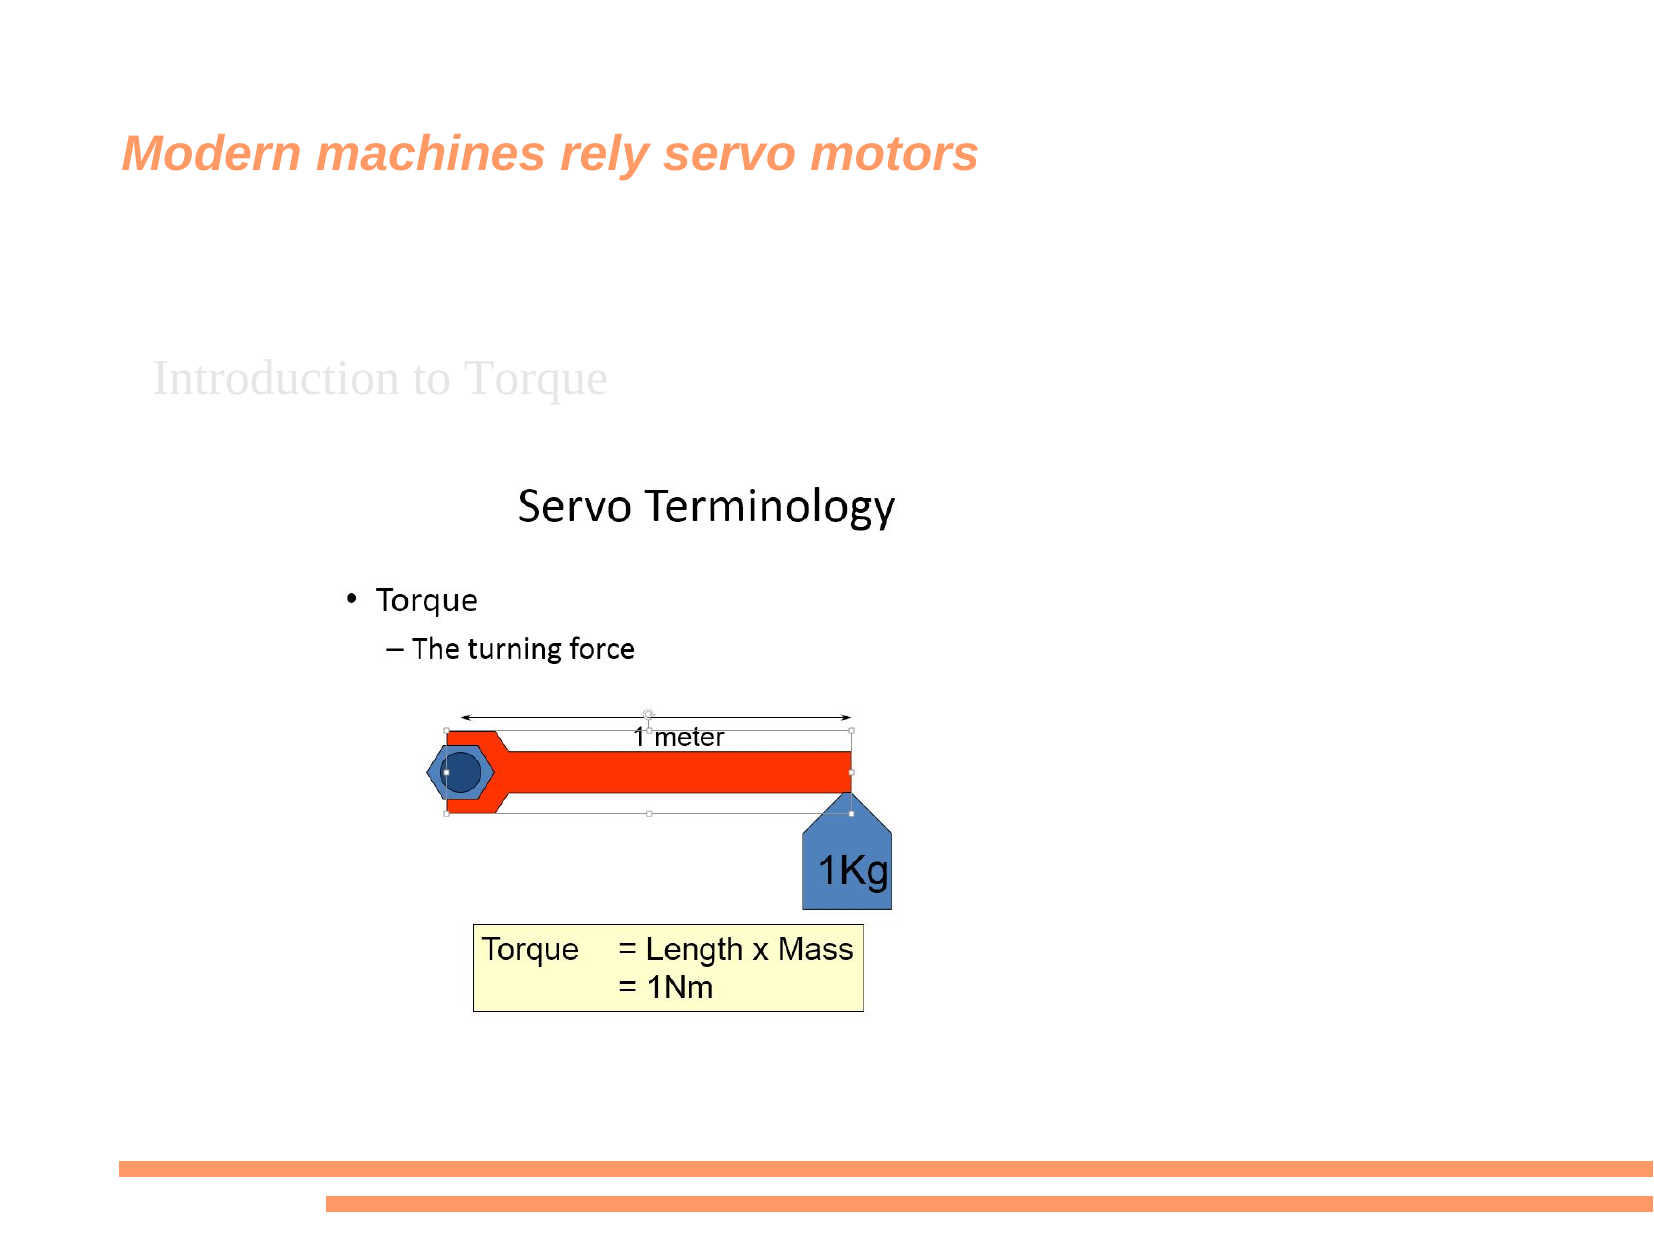

# Modern machines rely servo motors
Introduction to Torque